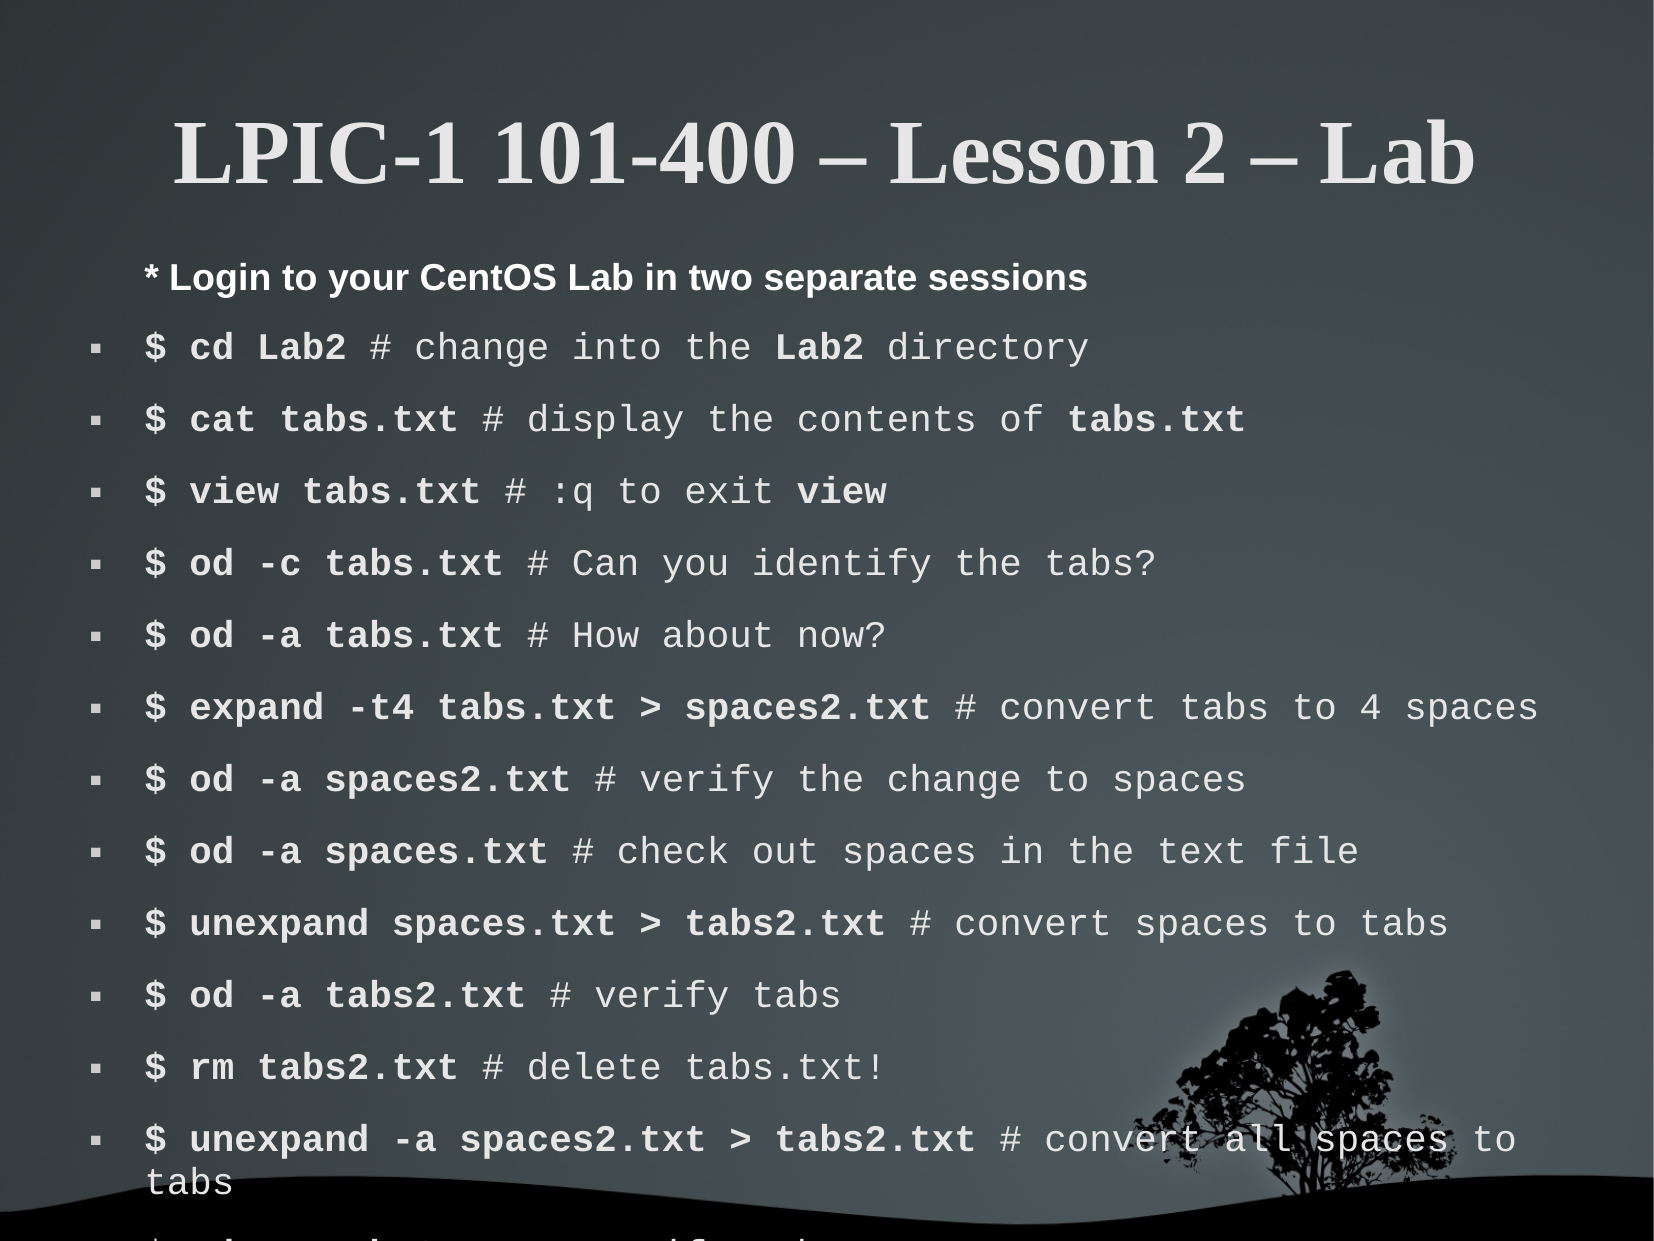

# LPIC-1 101-400 – Lesson 2 – Lab
* Login to your CentOS Lab in two separate sessions
$ cd Lab2 # change into the Lab2 directory
$ cat tabs.txt # display the contents of tabs.txt
$ view tabs.txt # :q to exit view
$ od -c tabs.txt # Can you identify the tabs?
$ od -a tabs.txt # How about now?
$ expand -t4 tabs.txt > spaces2.txt # convert tabs to 4 spaces
$ od -a spaces2.txt # verify the change to spaces
$ od -a spaces.txt # check out spaces in the text file
$ unexpand spaces.txt > tabs2.txt # convert spaces to tabs
$ od -a tabs2.txt # verify tabs
$ rm tabs2.txt # delete tabs.txt!
$ unexpand -a spaces2.txt > tabs2.txt # convert all spaces to tabs
$ od -a tabs2.txt # verify tabs